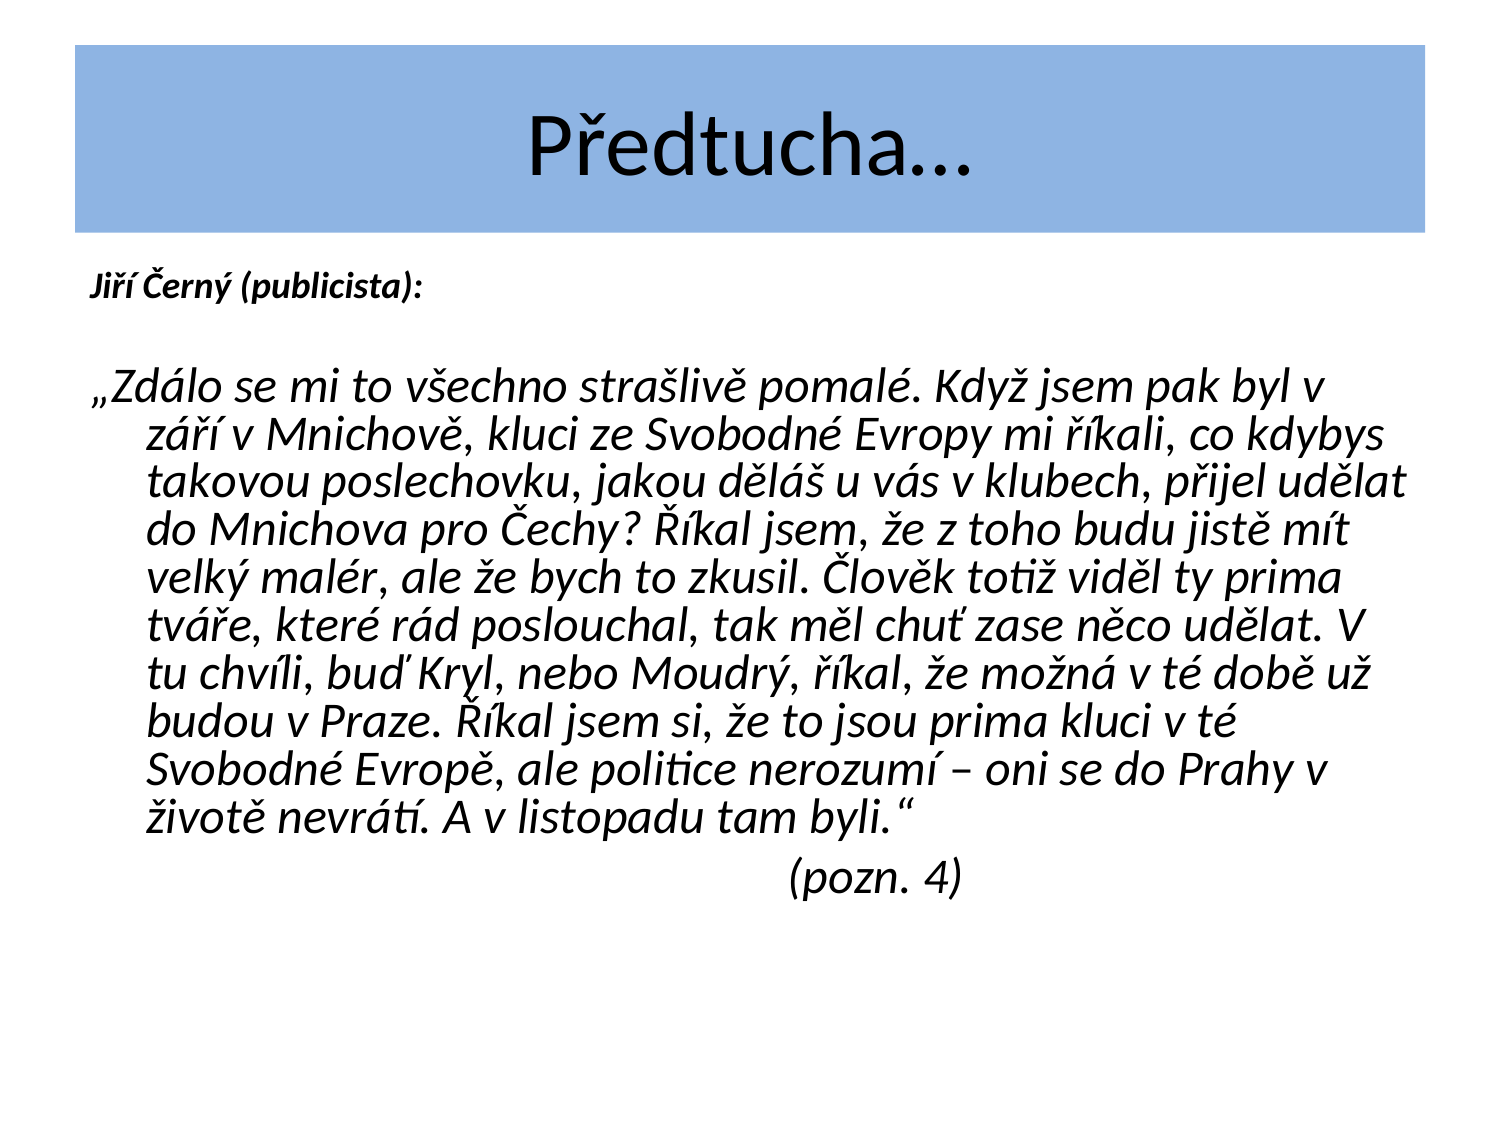

# Předtucha…
Jiří Černý (publicista):
„Zdálo se mi to všechno strašlivě pomalé. Když jsem pak byl v září v Mnichově, kluci ze Svobodné Evropy mi říkali, co kdybys takovou poslechovku, jakou děláš u vás v klubech, přijel udělat do Mnichova pro Čechy? Říkal jsem, že z toho budu jistě mít velký malér, ale že bych to zkusil. Člověk totiž viděl ty prima tváře, které rád poslouchal, tak měl chuť zase něco udělat. V tu chvíli, buď Kryl, nebo Moudrý, říkal, že možná v té době už budou v Praze. Říkal jsem si, že to jsou prima kluci v té Svobodné Evropě, ale politice nerozumí – oni se do Prahy v životě nevrátí. A v listopadu tam byli.“
 (pozn. 4)